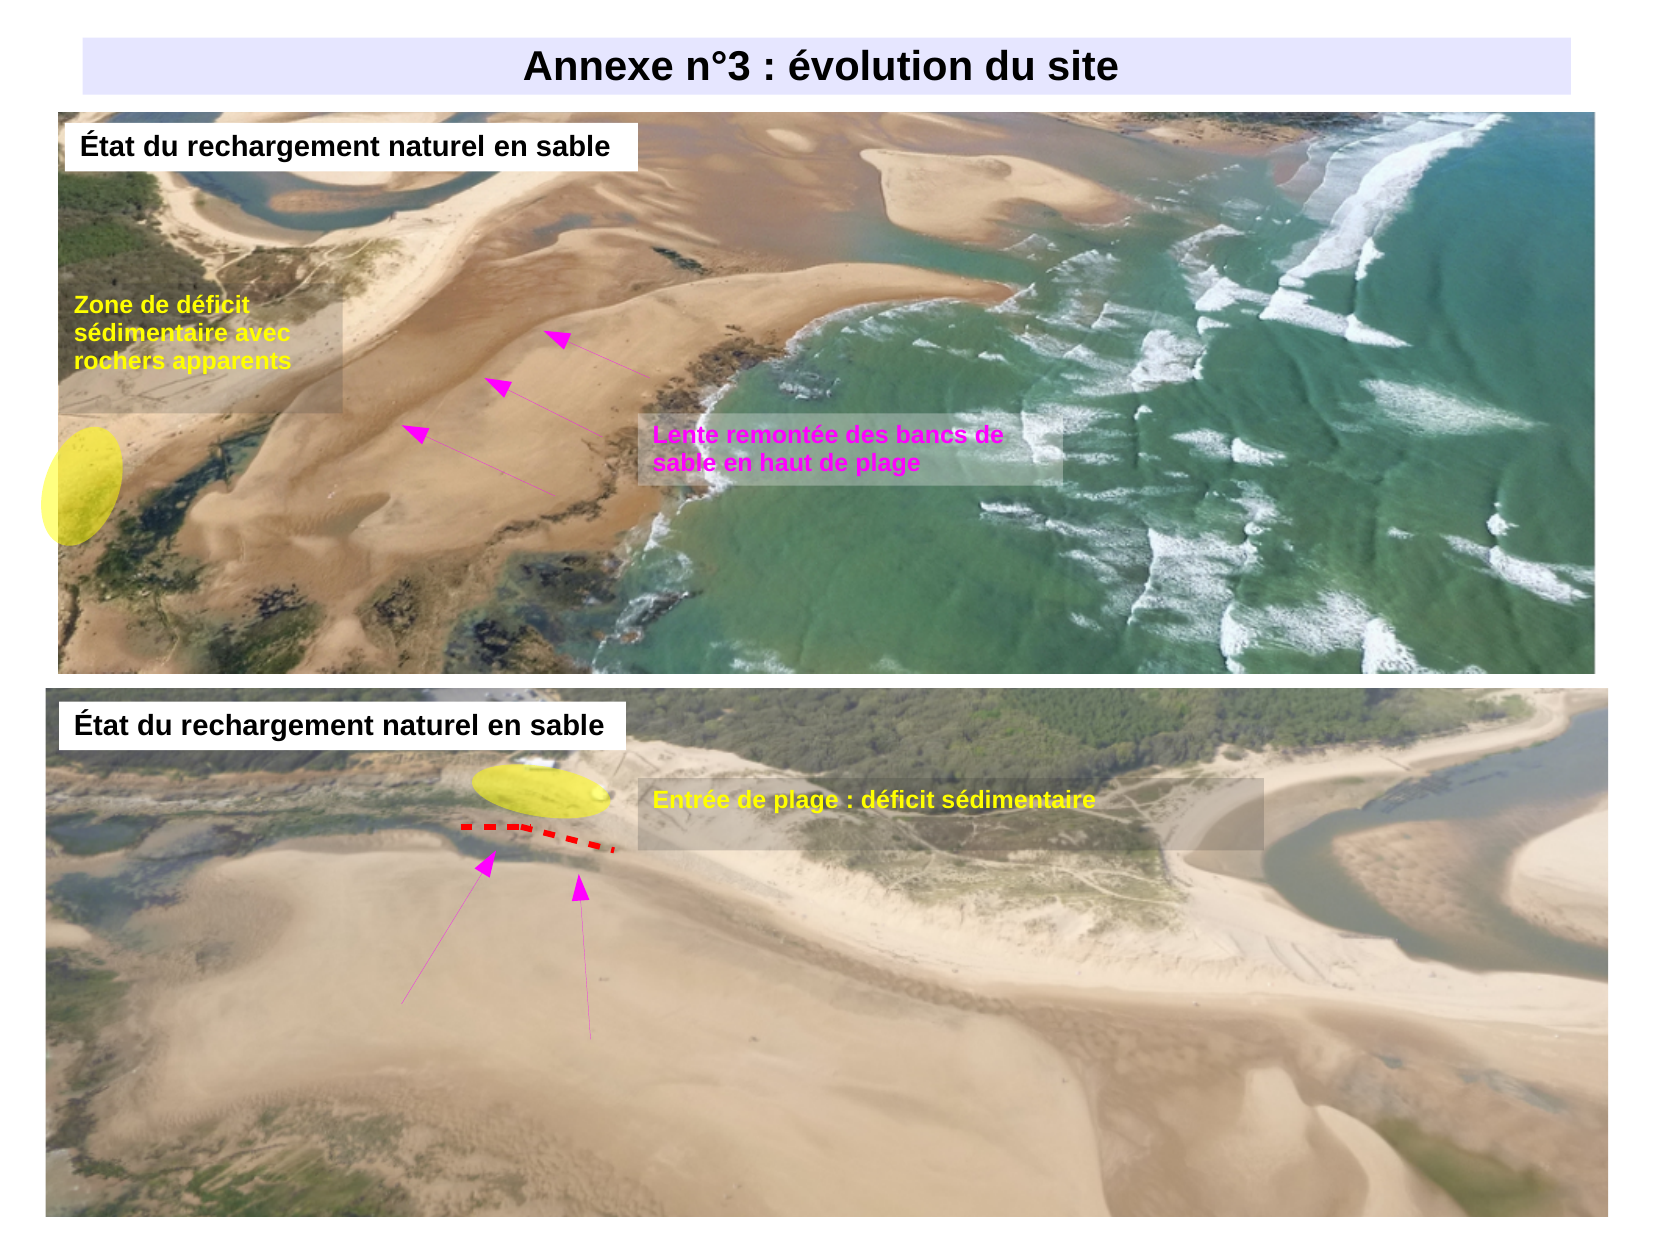

# Annexe n°3 : évolution du site
État du rechargement naturel en sable
Zone de déficit sédimentaire avec rochers apparents
Lente remontée des bancs de sable en haut de plage
État du rechargement naturel en sable
Entrée de plage : déficit sédimentaire